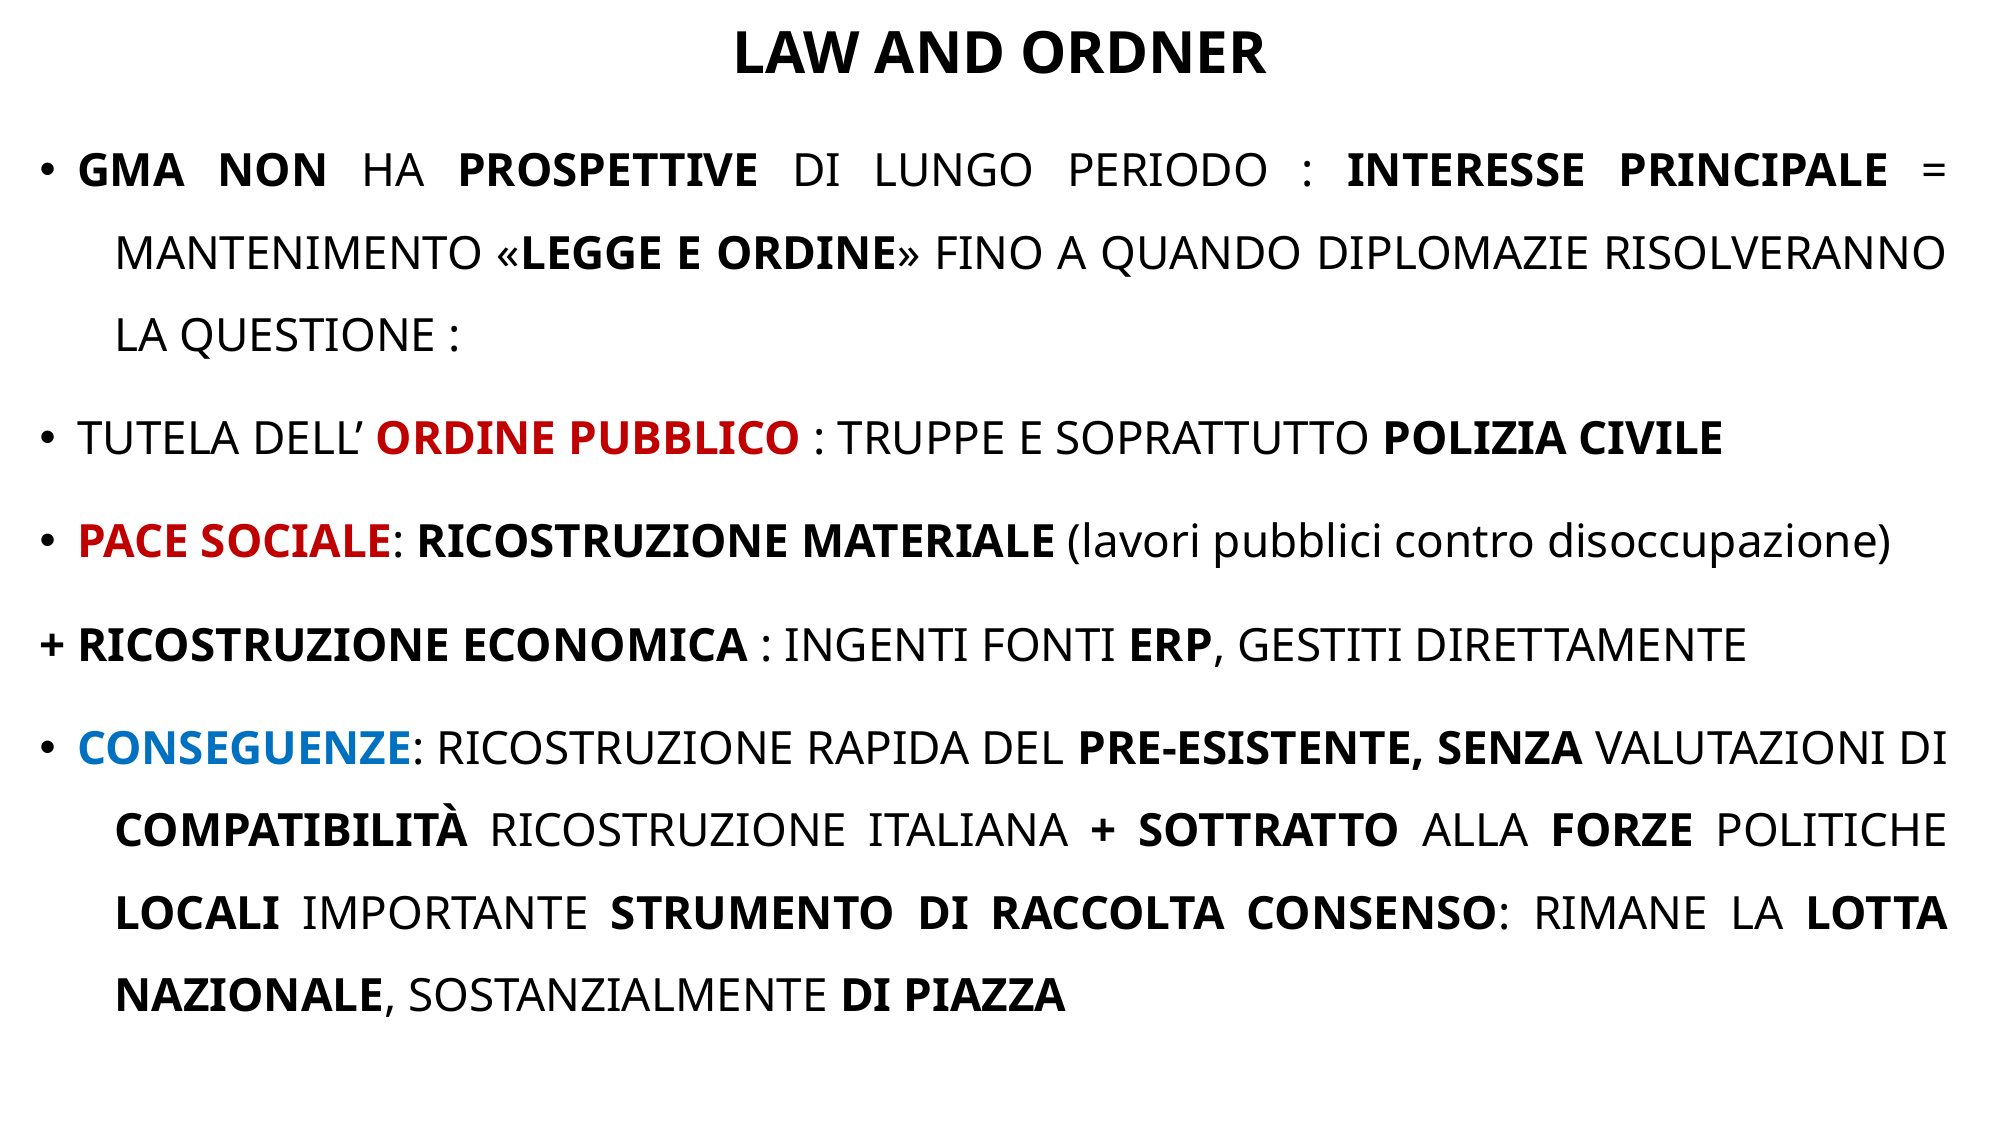

# LAW AND ORDNER
GMA NON HA PROSPETTIVE DI LUNGO PERIODO : INTERESSE PRINCIPALE = MANTENIMENTO «LEGGE E ORDINE» FINO A QUANDO DIPLOMAZIE RISOLVERANNO LA QUESTIONE :
TUTELA DELL’ ORDINE PUBBLICO : TRUPPE E SOPRATTUTTO POLIZIA CIVILE
PACE SOCIALE: RICOSTRUZIONE MATERIALE (lavori pubblici contro disoccupazione)
+ RICOSTRUZIONE ECONOMICA : INGENTI FONTI ERP, GESTITI DIRETTAMENTE
CONSEGUENZE: RICOSTRUZIONE RAPIDA DEL PRE-ESISTENTE, SENZA VALUTAZIONI DI COMPATIBILITÀ RICOSTRUZIONE ITALIANA + SOTTRATTO ALLA FORZE POLITICHE LOCALI IMPORTANTE STRUMENTO DI RACCOLTA CONSENSO: RIMANE LA LOTTA NAZIONALE, SOSTANZIALMENTE DI PIAZZA